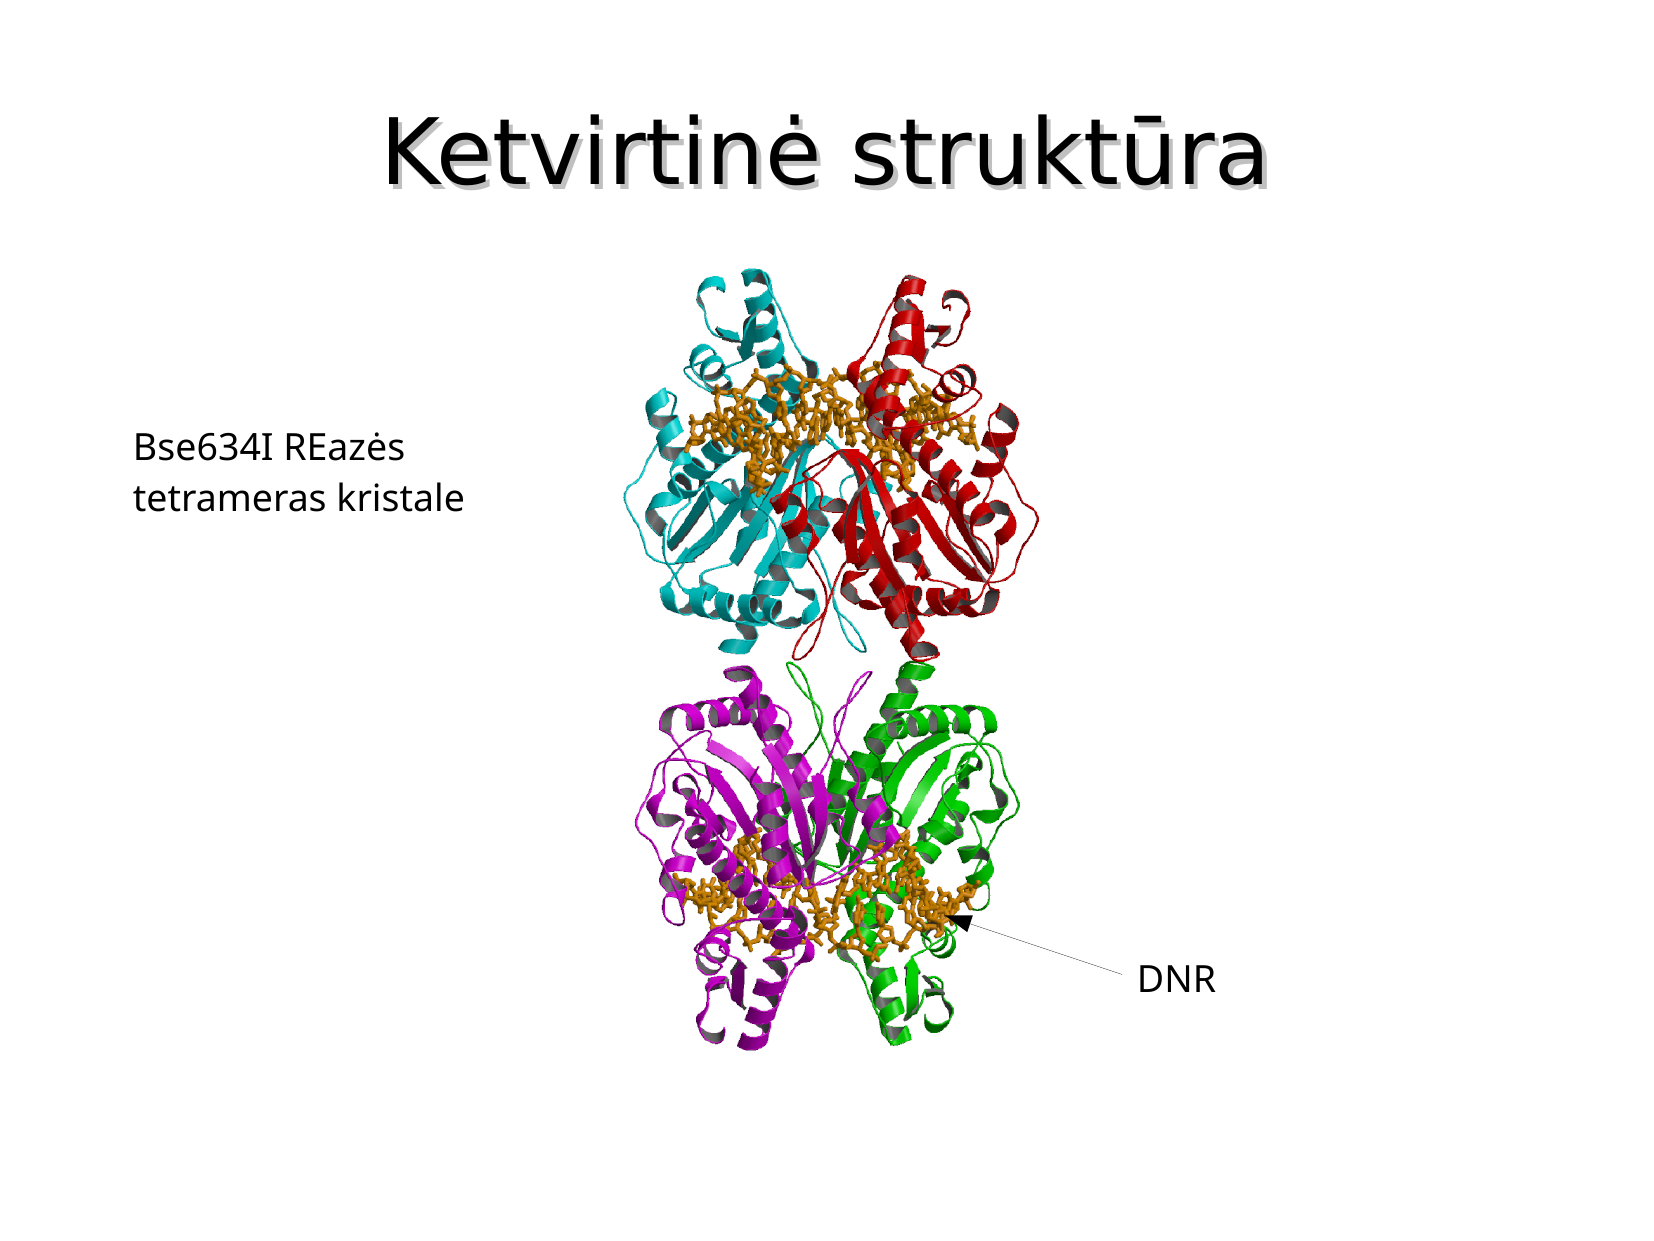

# Ketvirtinė struktūra
Bse634I REazės
tetrameras kristale
DNR